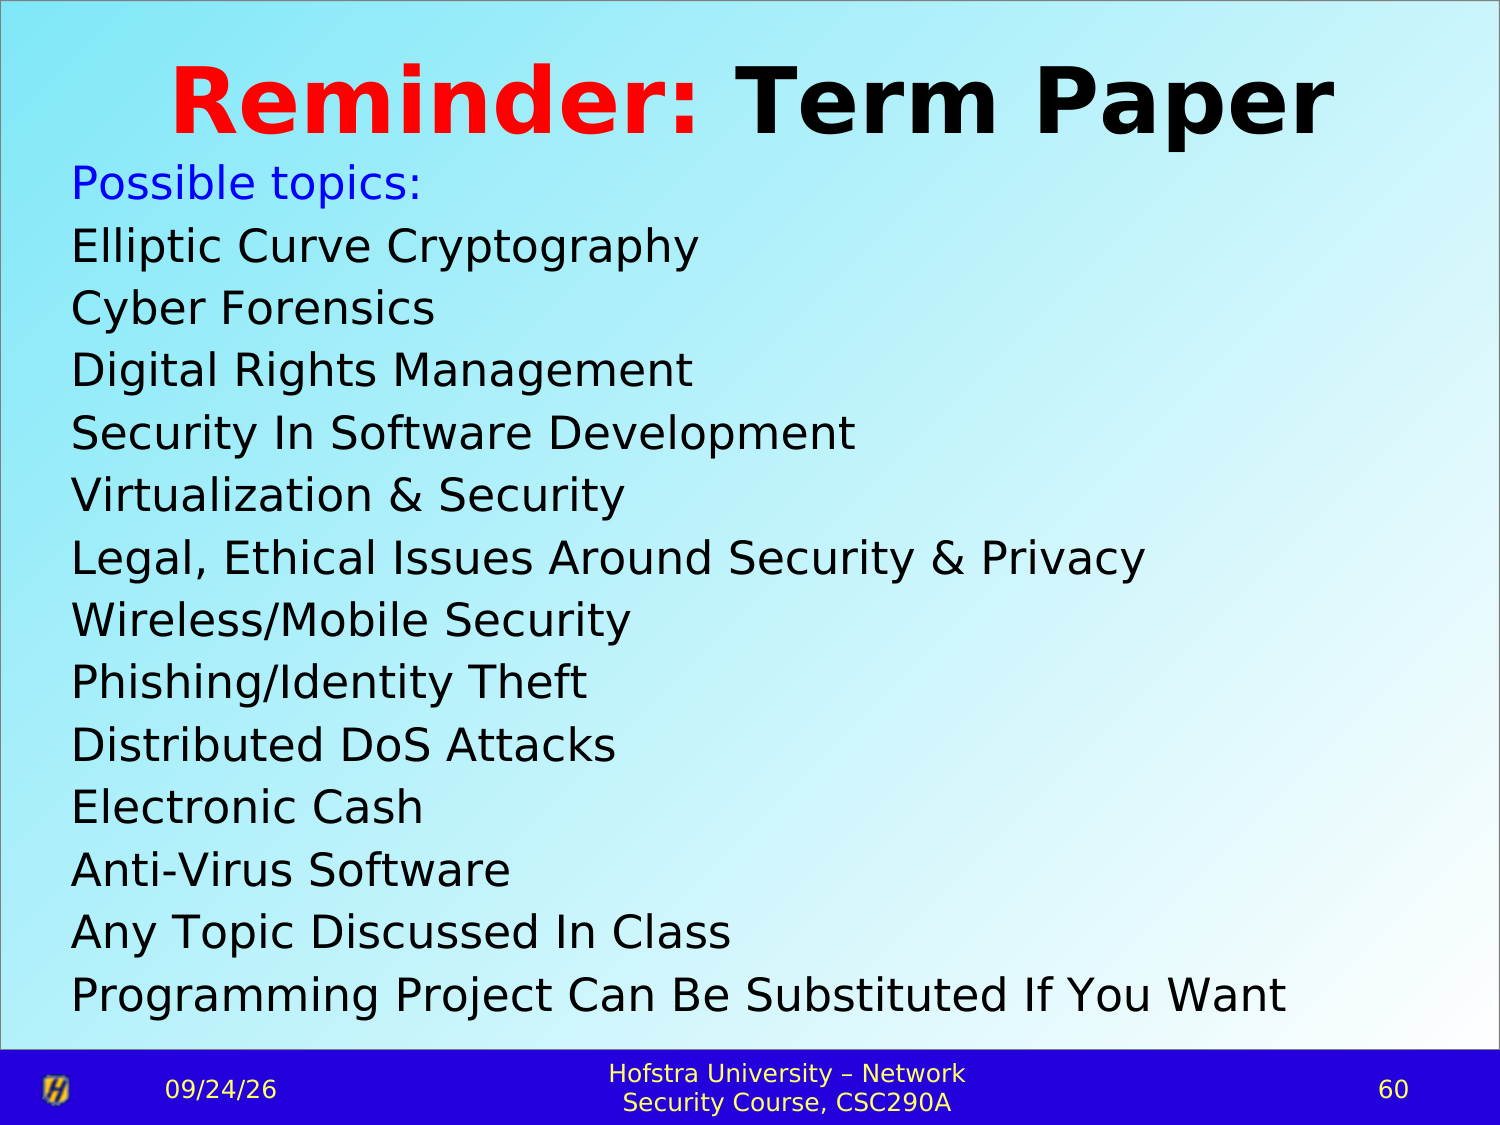

# Reminder: Term Paper
Possible topics:
Elliptic Curve Cryptography
Cyber Forensics
Digital Rights Management
Security In Software Development
Virtualization & Security
Legal, Ethical Issues Around Security & Privacy
Wireless/Mobile Security
Phishing/Identity Theft
Distributed DoS Attacks
Electronic Cash
Anti-Virus Software
Any Topic Discussed In Class
Programming Project Can Be Substituted If You Want
60